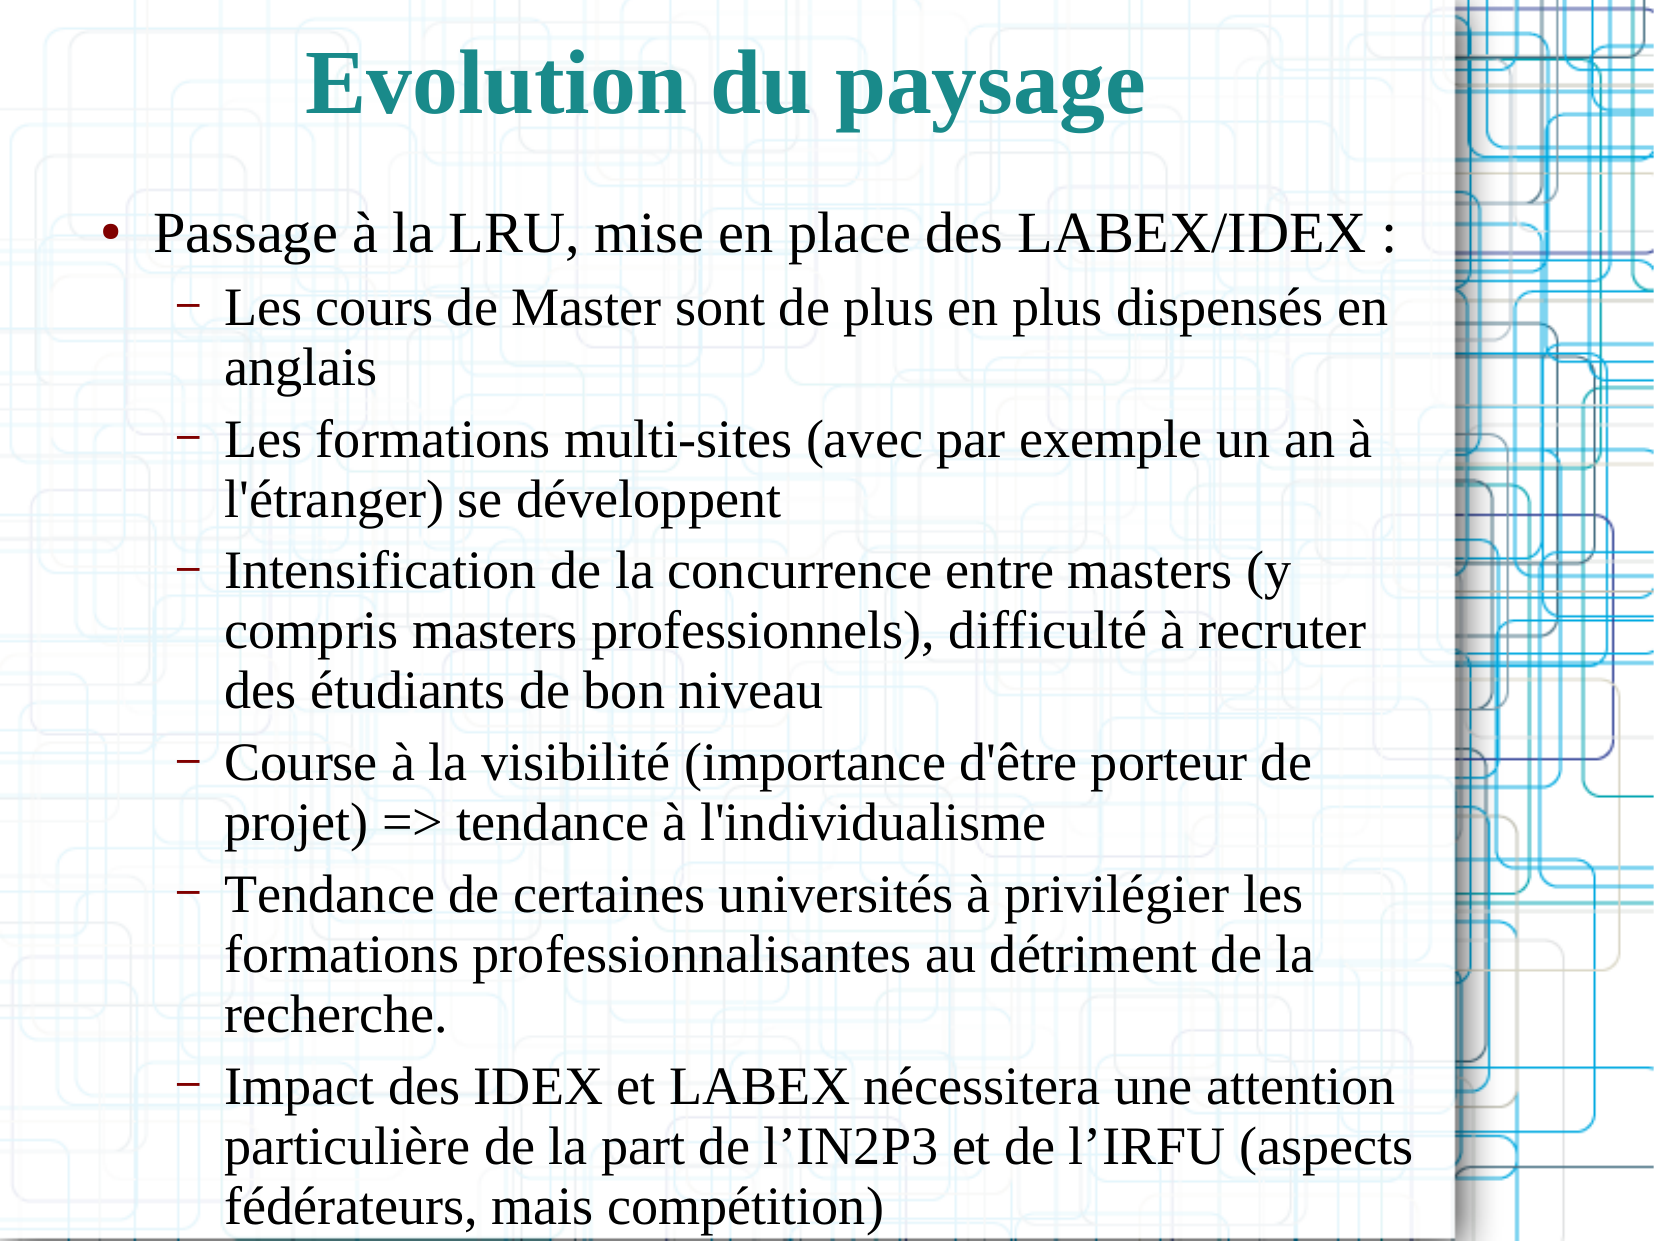

# Evolution du paysage
Passage à la LRU, mise en place des LABEX/IDEX :
Les cours de Master sont de plus en plus dispensés en anglais
Les formations multi-sites (avec par exemple un an à l'étranger) se développent
Intensification de la concurrence entre masters (y compris masters professionnels), difficulté à recruter des étudiants de bon niveau
Course à la visibilité (importance d'être porteur de projet) => tendance à l'individualisme
Tendance de certaines universités à privilégier les formations professionnalisantes au détriment de la recherche.
Impact des IDEX et LABEX nécessitera une attention particulière de la part de l’IN2P3 et de l’IRFU (aspects fédérateurs, mais compétition)